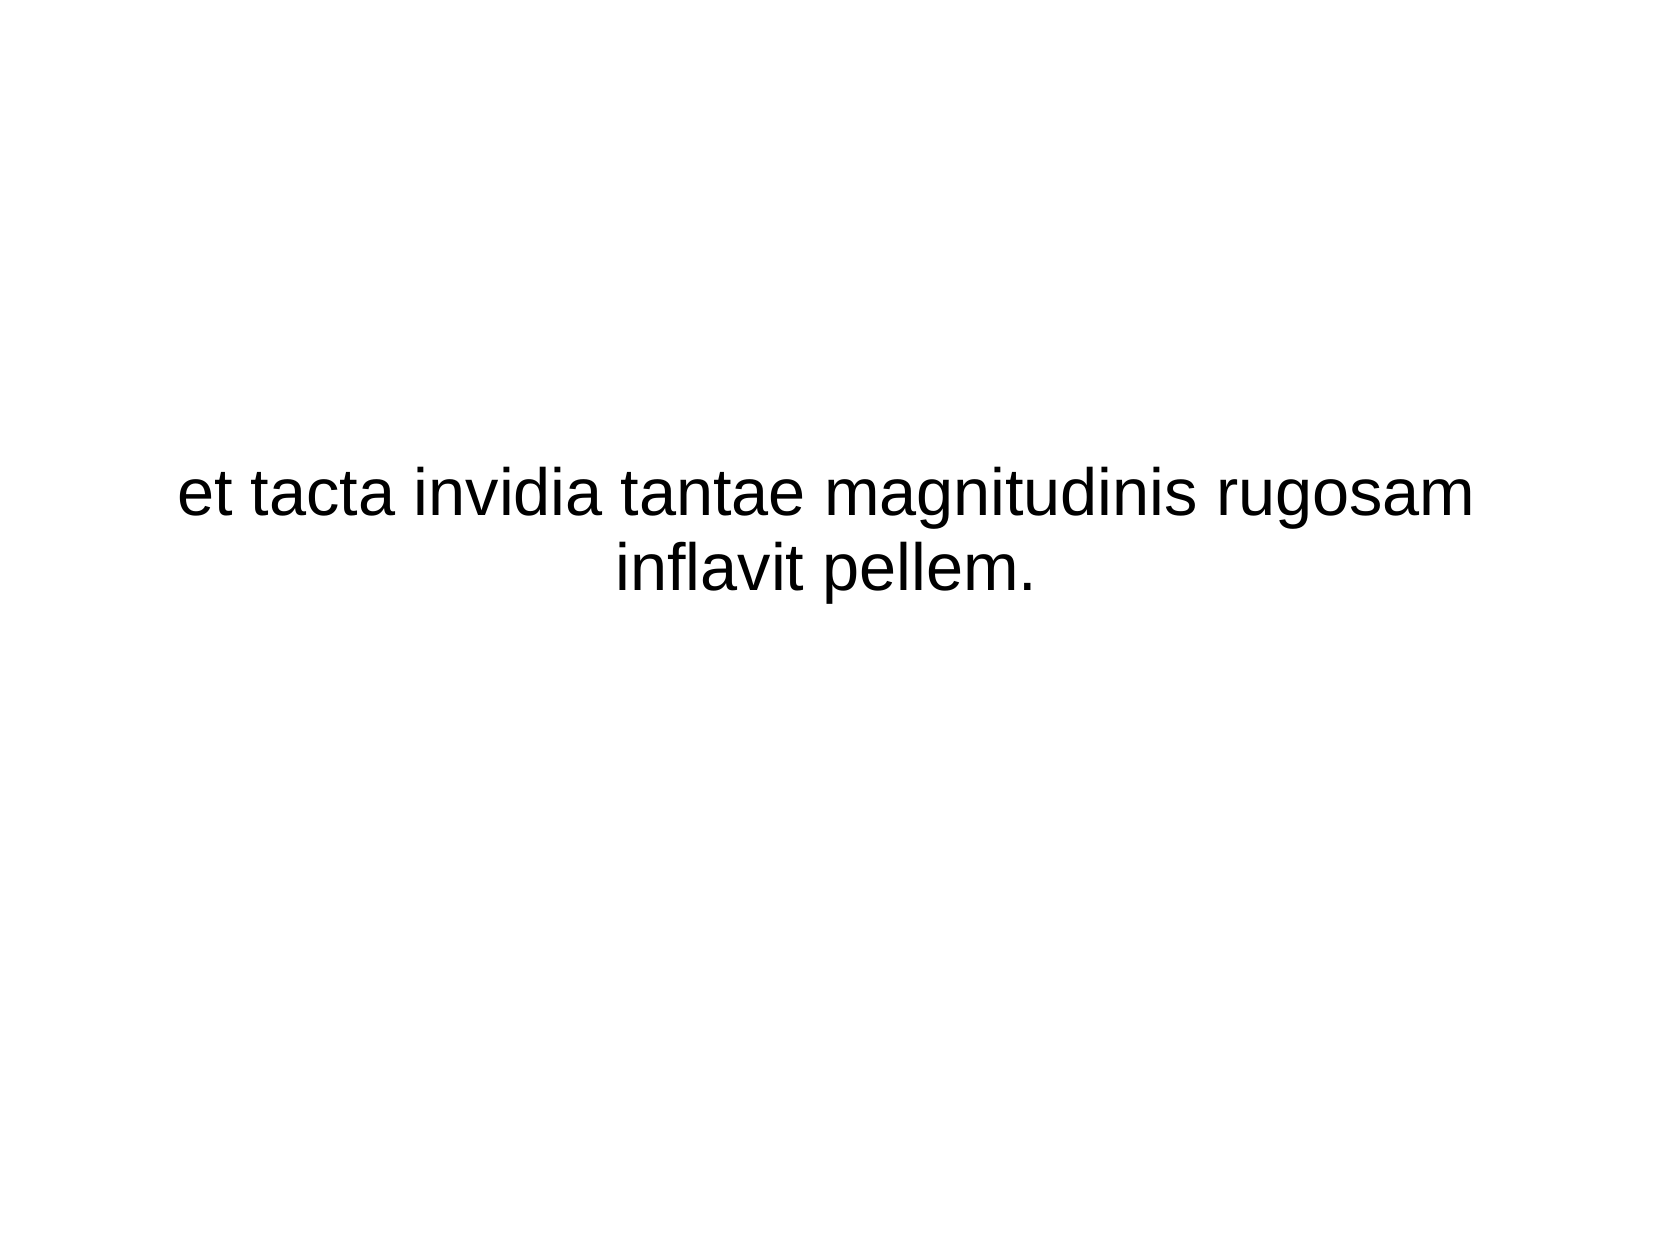

# et tacta invidia tantae magnitudinis rugosam inflavit pellem.